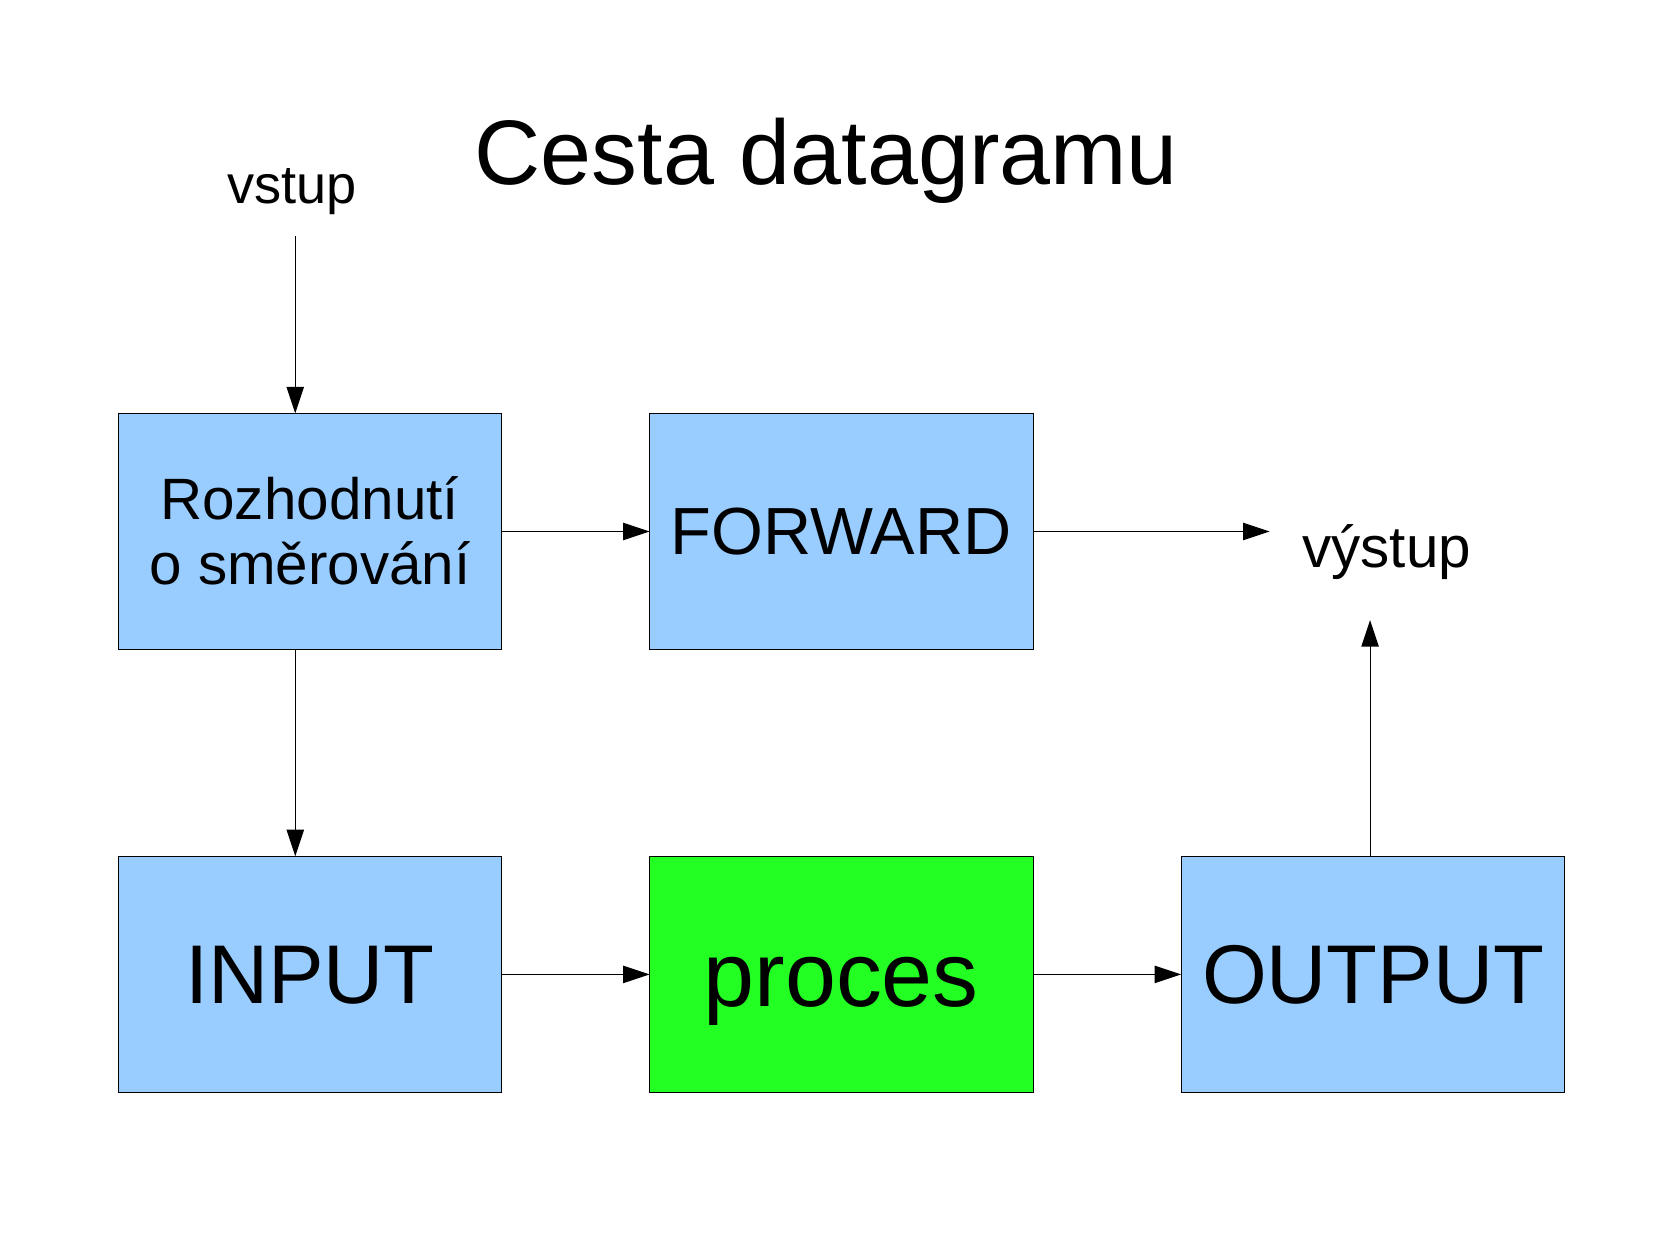

# Cesta datagramu
vstup
FORWARD
Rozhodnutí
o směrování
výstup
proces
INPUT
OUTPUT